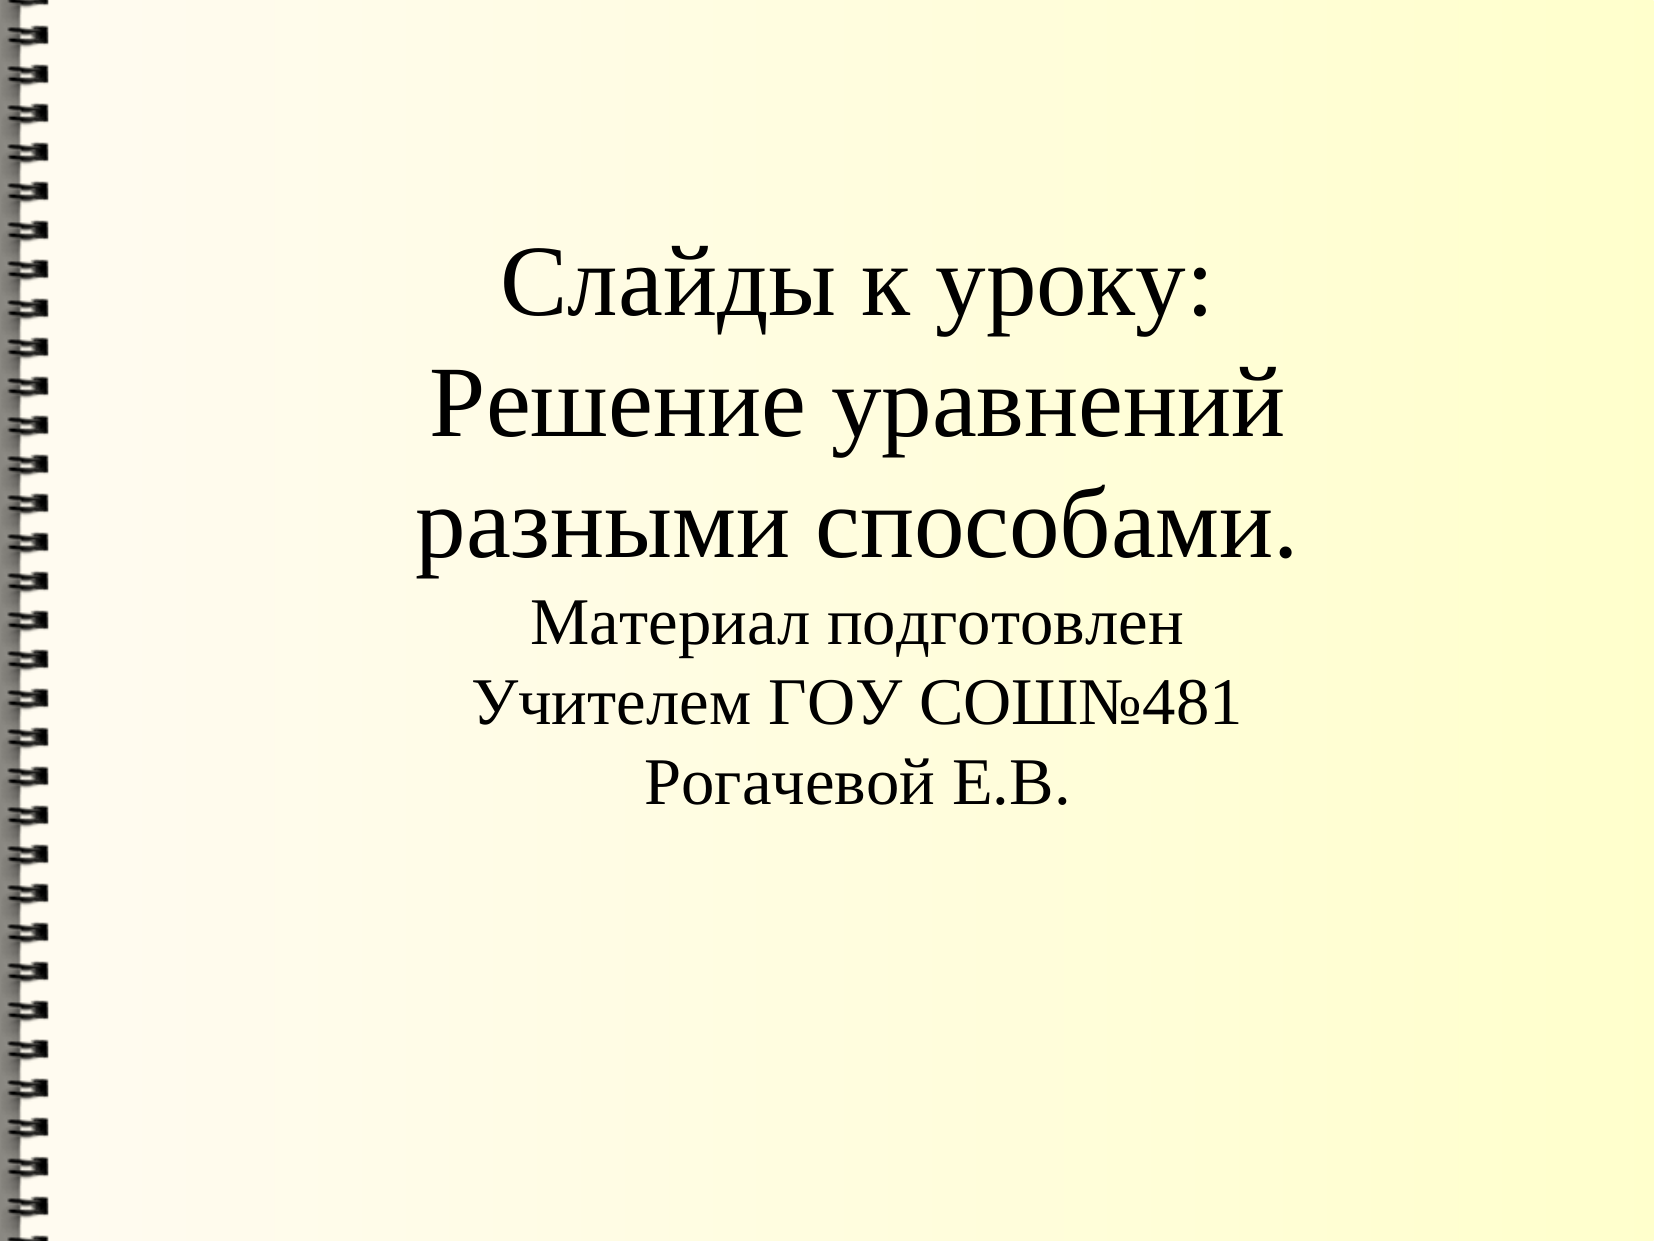

Слайды к уроку:
Решение уравнений
разными способами.
Материал подготовлен
Учителем ГОУ СОШ№481
Рогачевой Е.В.